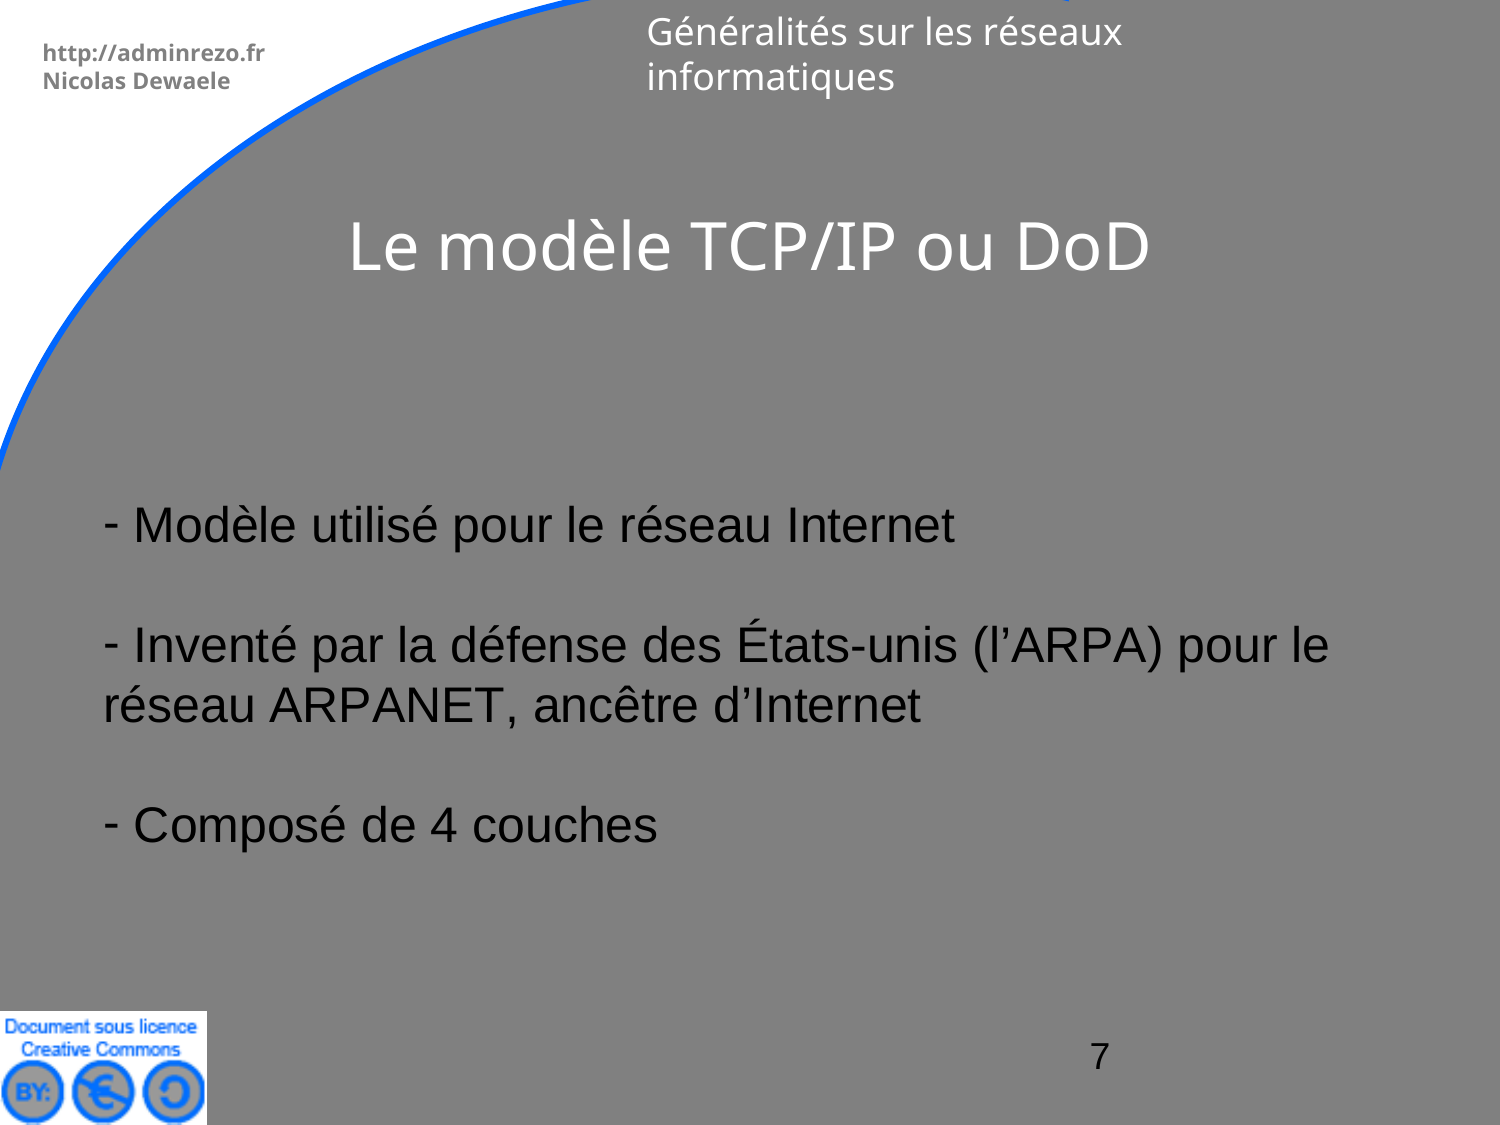

Le modèle TCP/IP ou DoD
 Modèle utilisé pour le réseau Internet
 Inventé par la défense des États-unis (l’ARPA) pour le réseau ARPANET, ancêtre d’Internet
 Composé de 4 couches
7